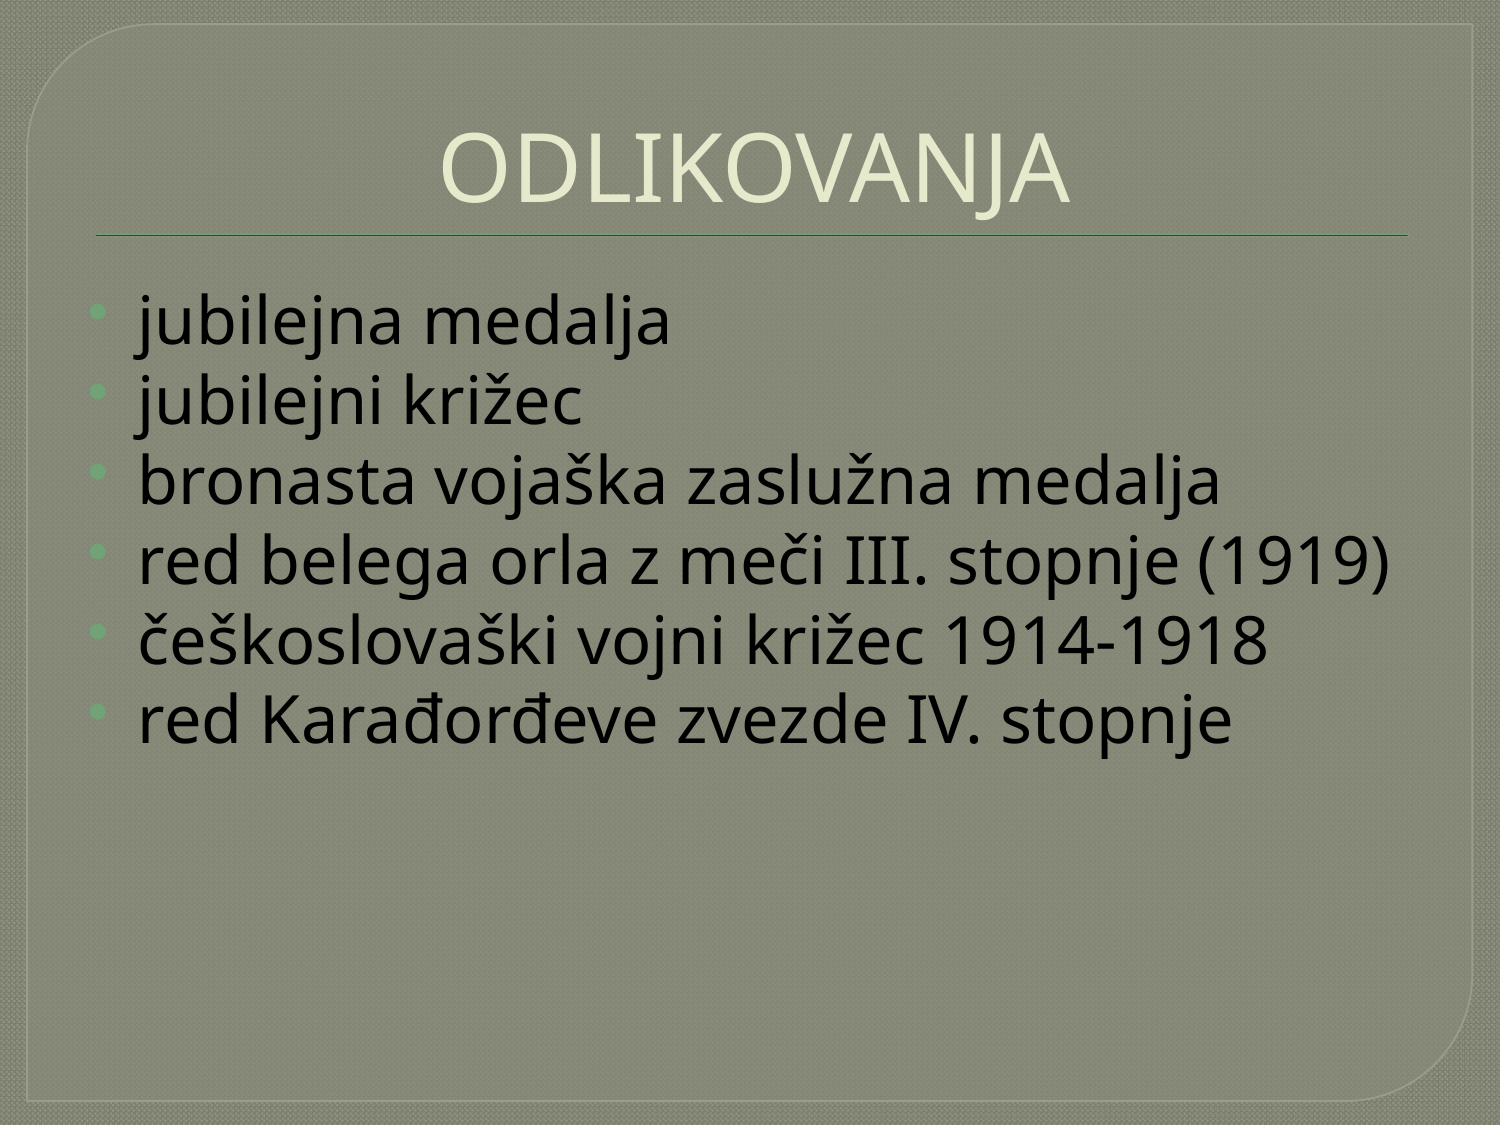

# ODLIKOVANJA
jubilejna medalja
jubilejni križec
bronasta vojaška zaslužna medalja
red belega orla z meči III. stopnje (1919)
češkoslovaški vojni križec 1914-1918
red Karađorđeve zvezde IV. stopnje